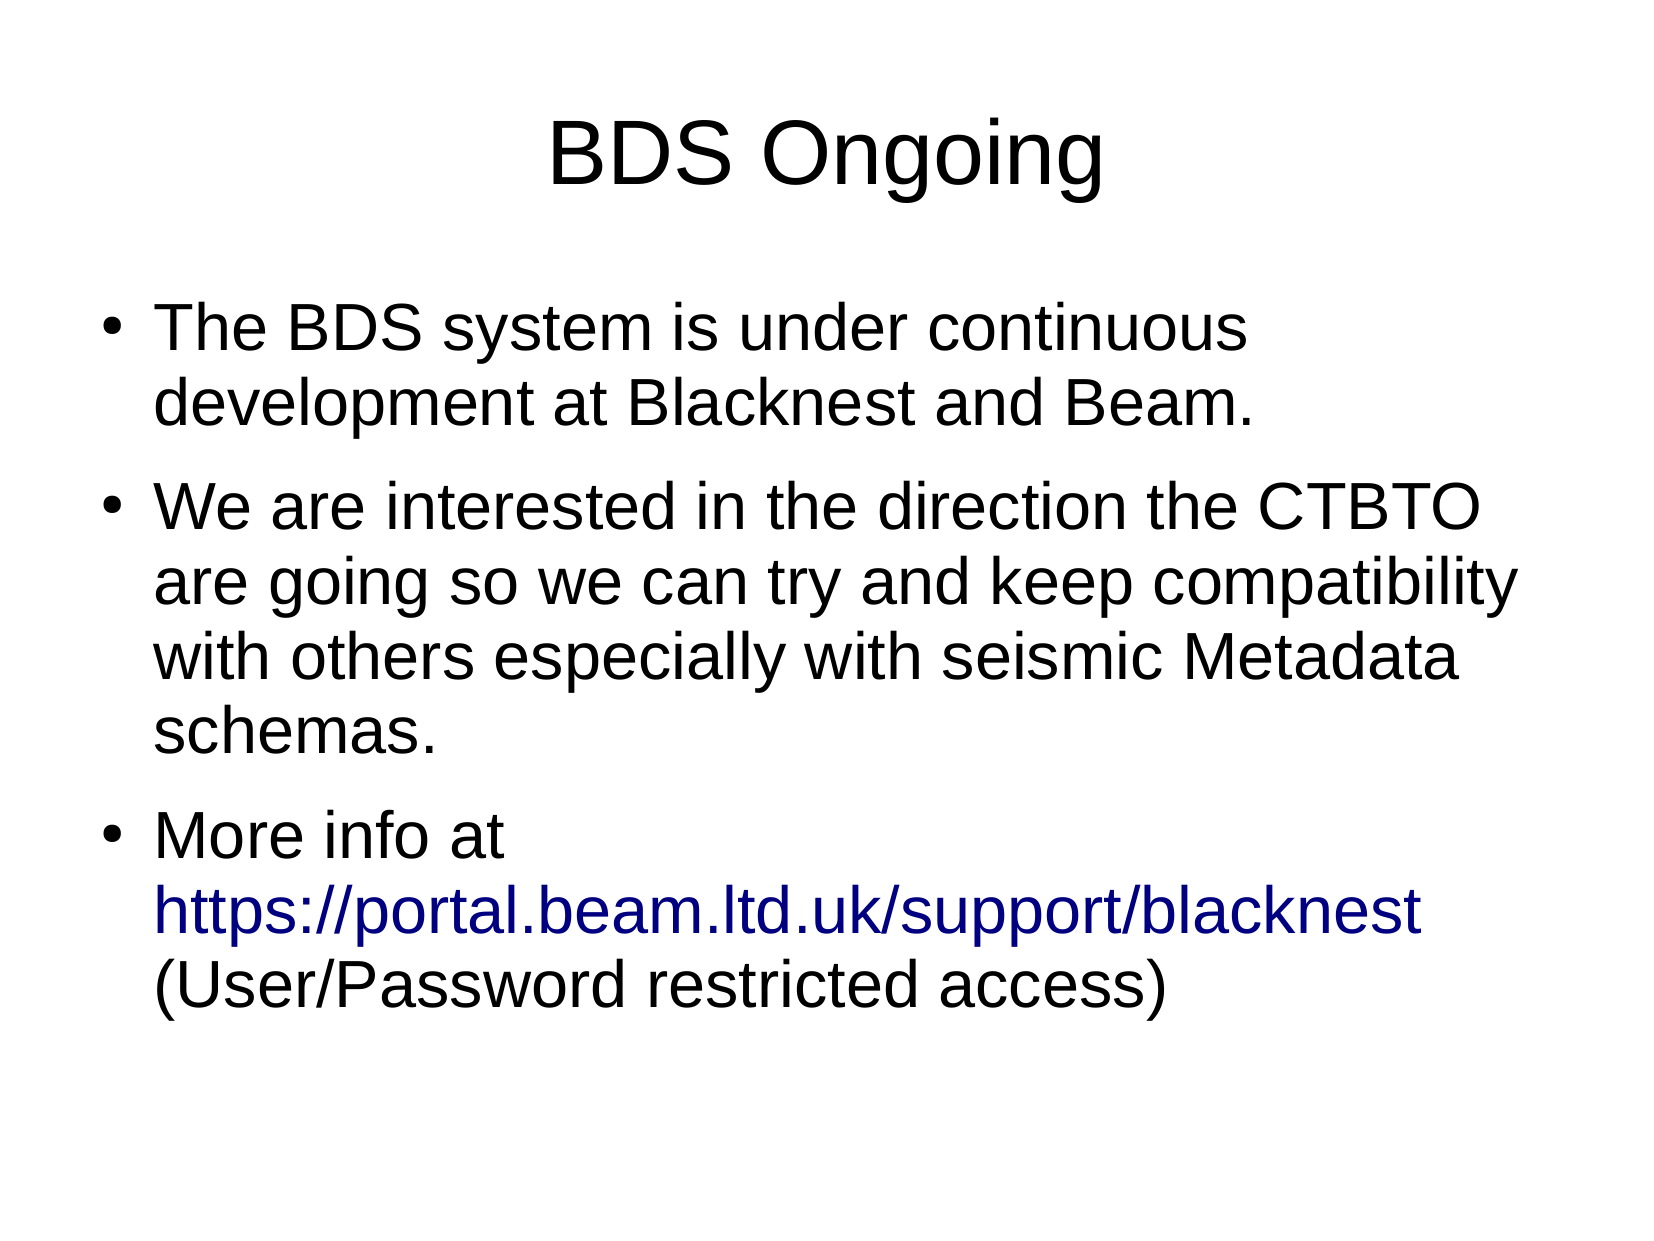

# BDS Ongoing
The BDS system is under continuous development at Blacknest and Beam.
We are interested in the direction the CTBTO are going so we can try and keep compatibility with others especially with seismic Metadata schemas.
More info at https://portal.beam.ltd.uk/support/blacknest (User/Password restricted access)